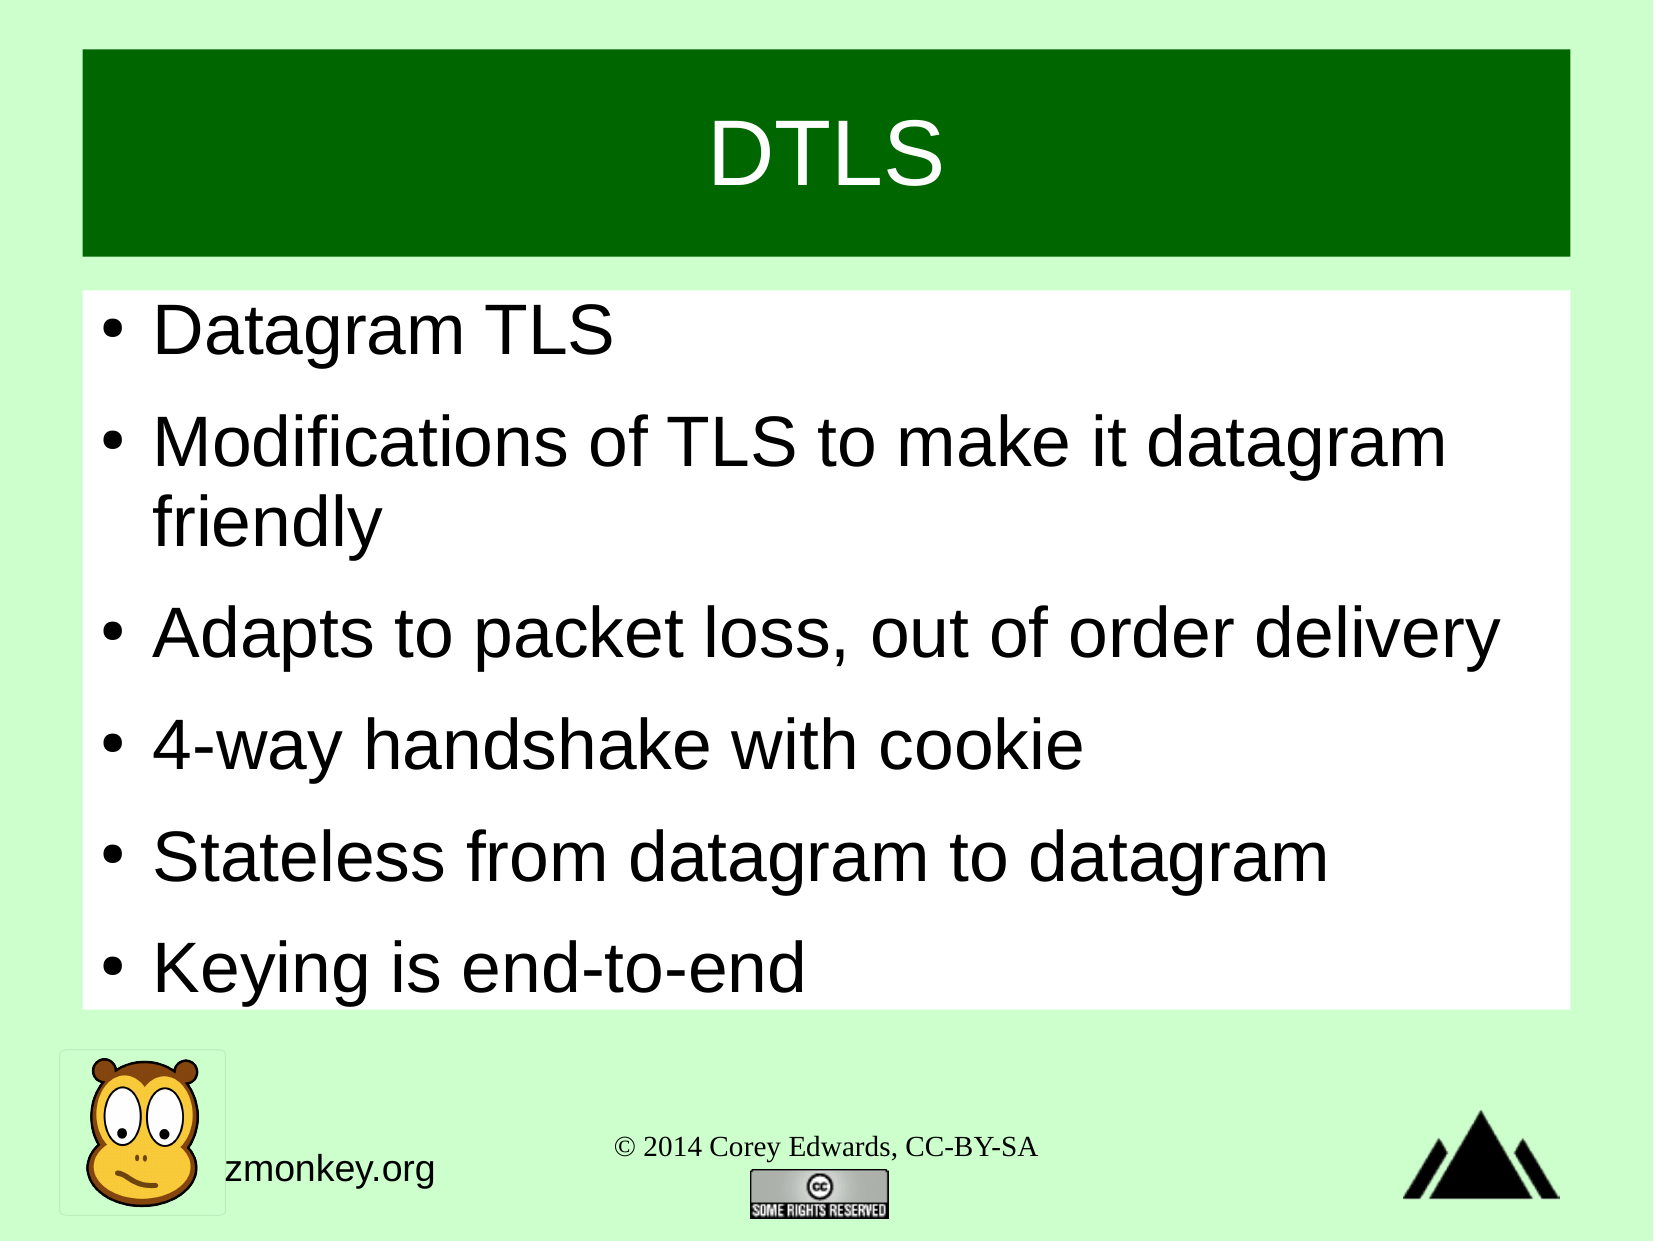

# DTLS
Datagram TLS
Modifications of TLS to make it datagram friendly
Adapts to packet loss, out of order delivery
4-way handshake with cookie
Stateless from datagram to datagram
Keying is end-to-end